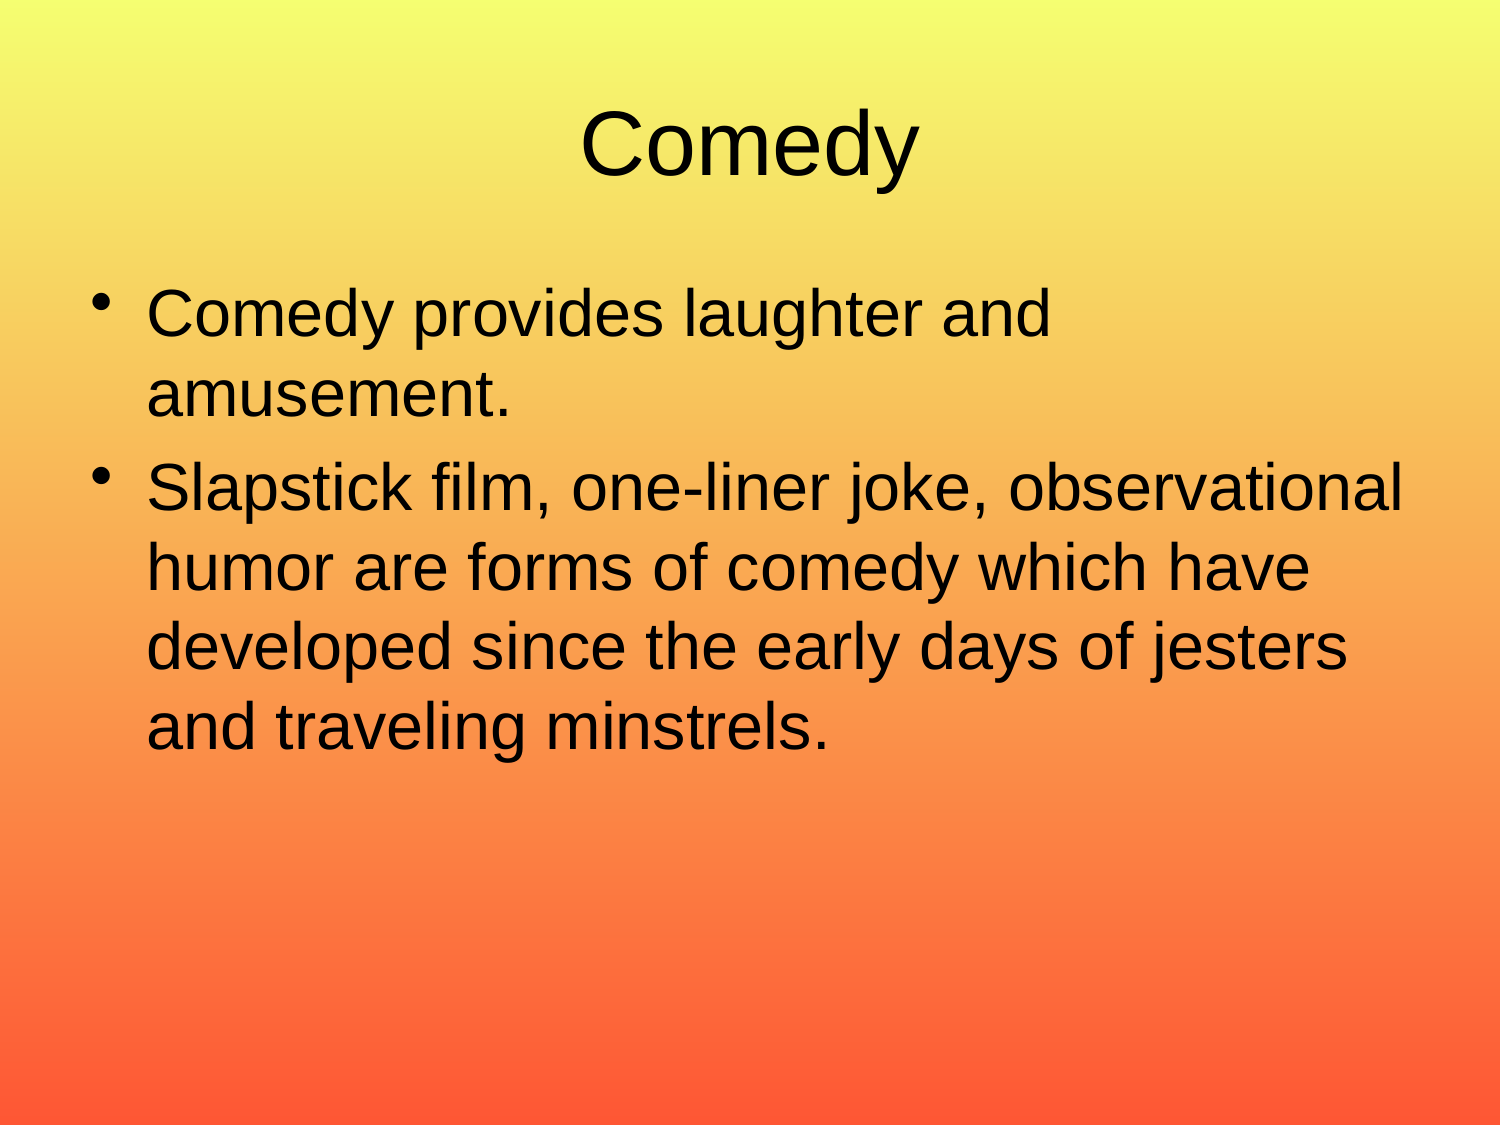

# Comedy
Comedy provides laughter and amusement.
Slapstick film, one-liner joke, observational humor are forms of comedy which have developed since the early days of jesters and traveling minstrels.